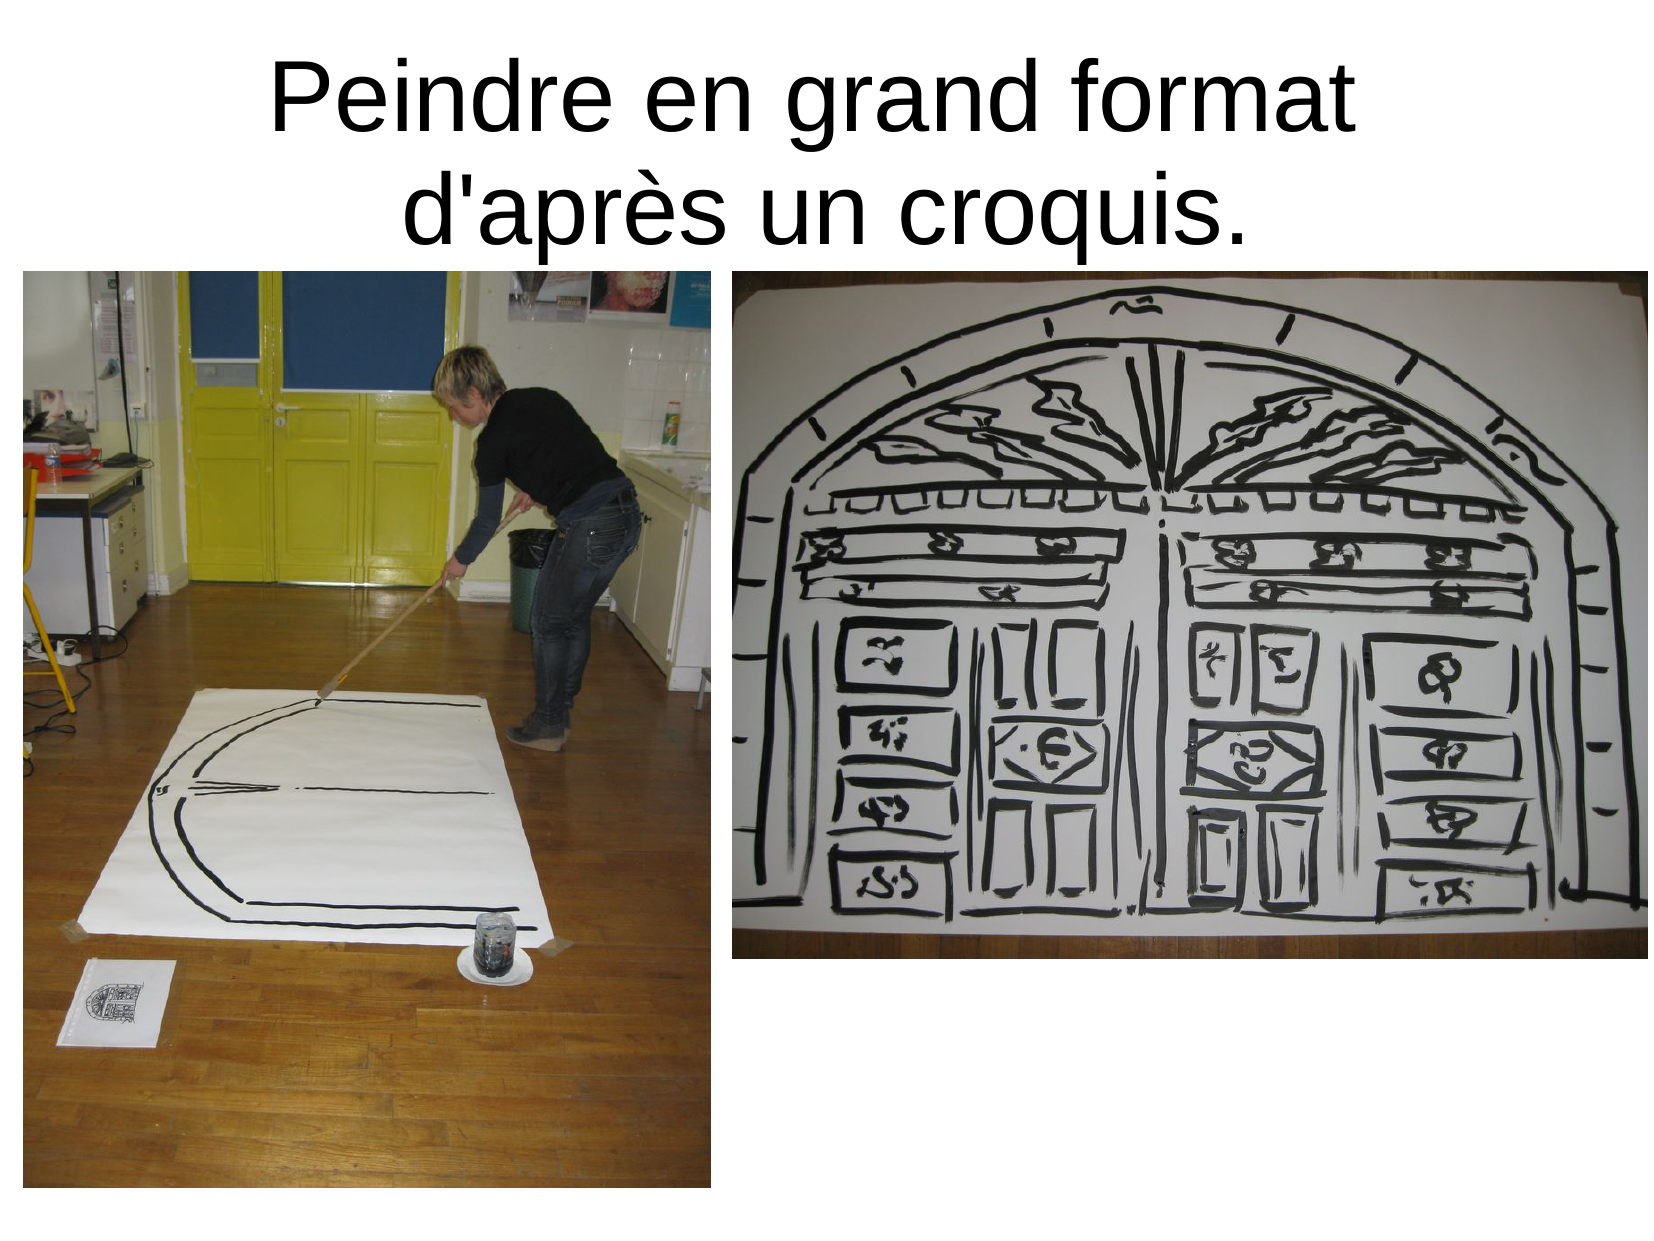

# Peindre en grand format d'après un croquis.